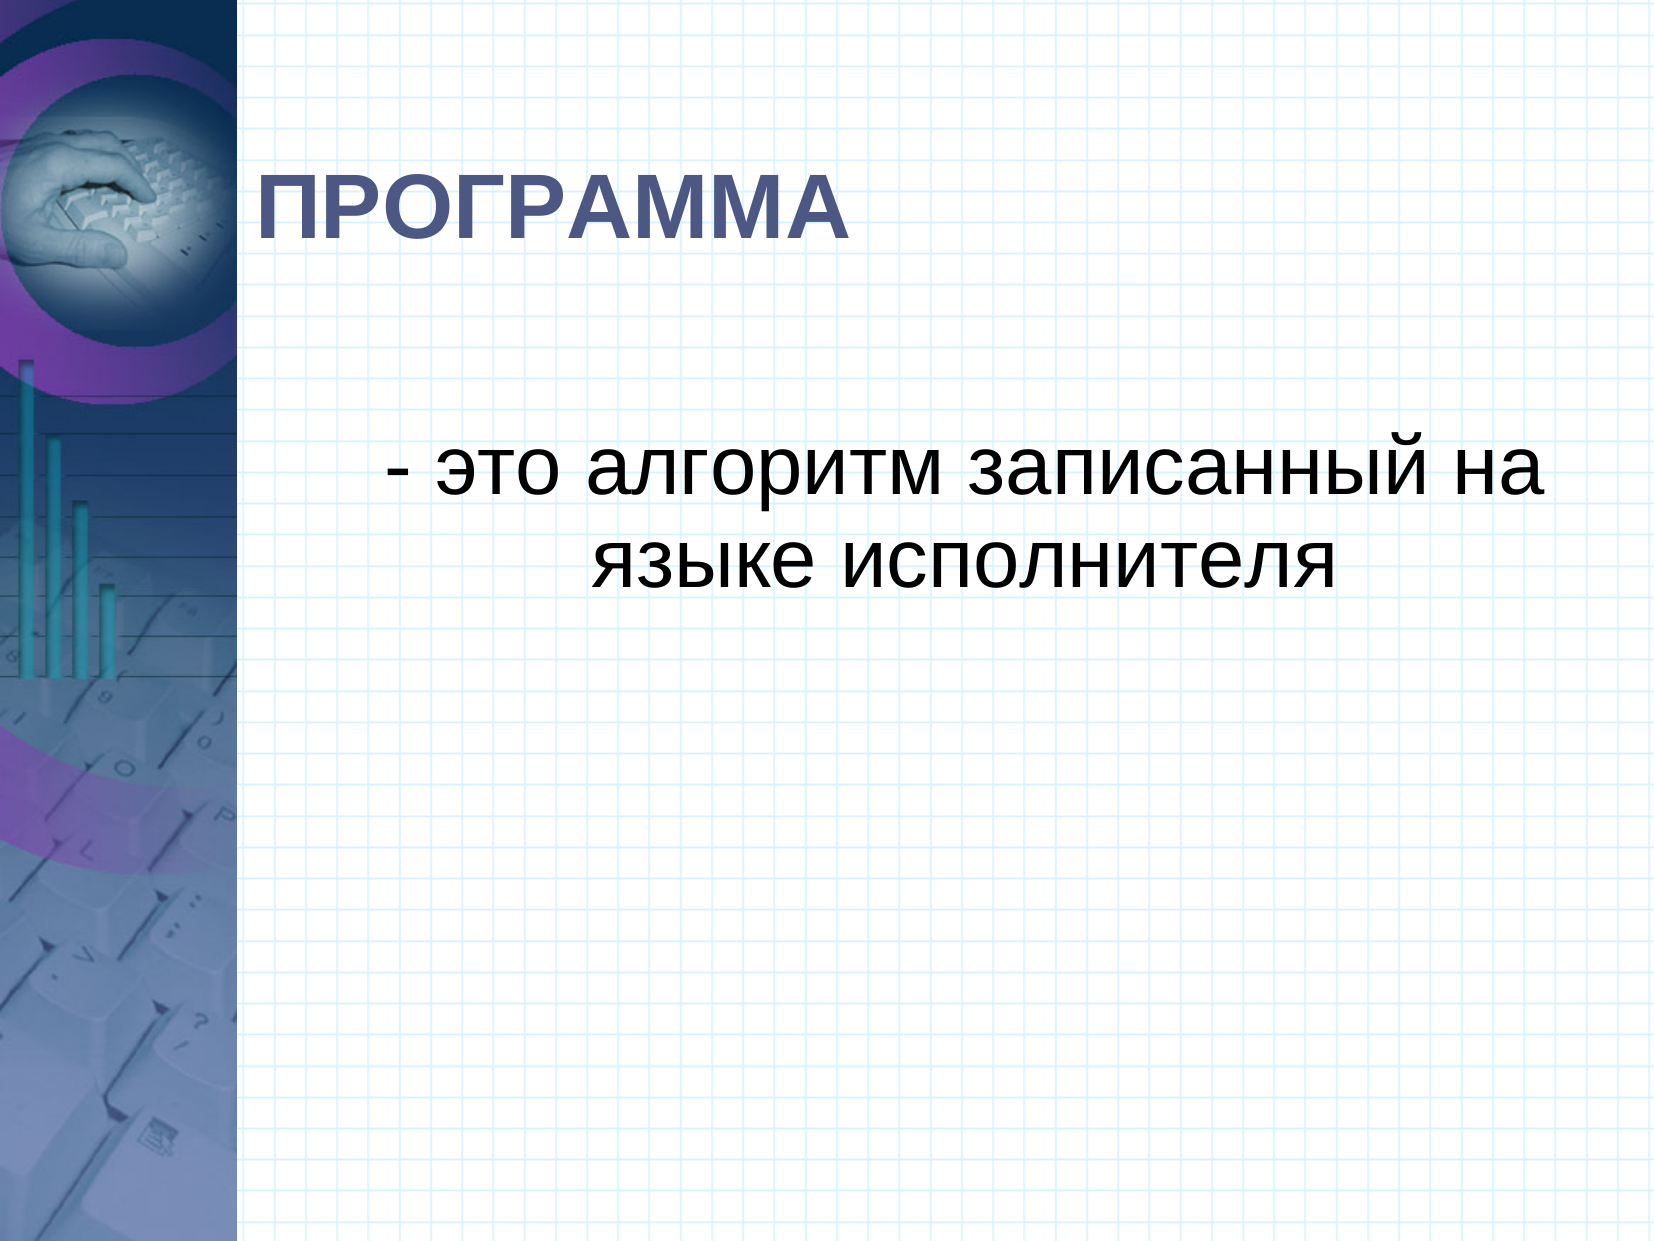

# ПРОГРАММА
- это алгоритм записанный на языке исполнителя